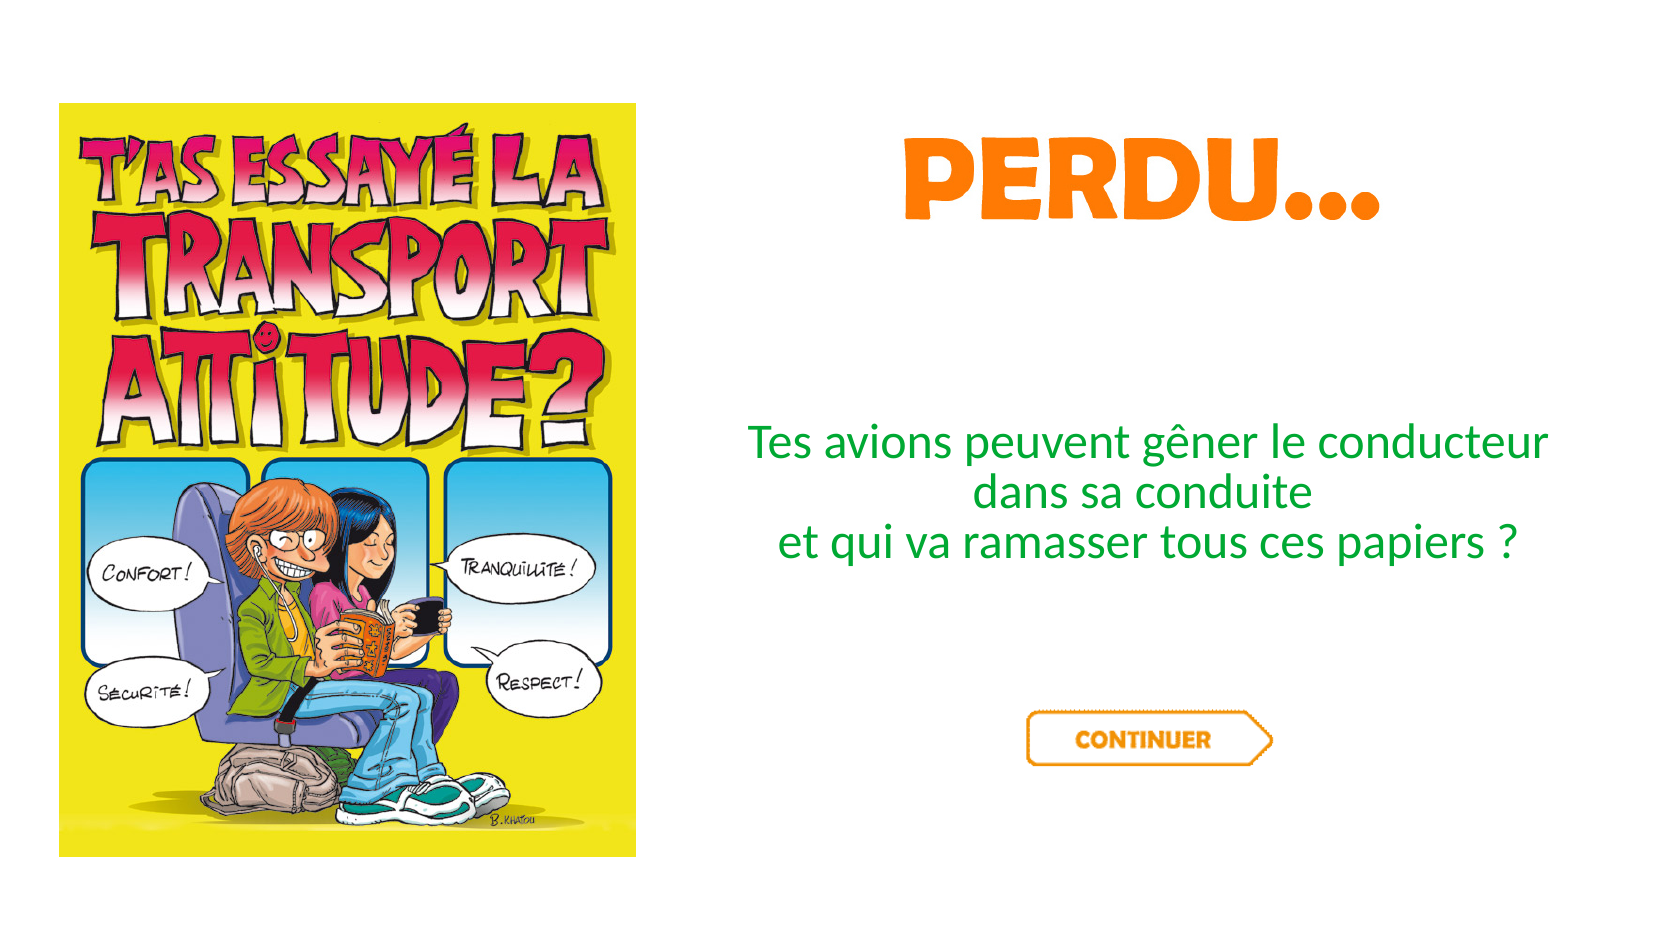

Tes avions peuvent gêner le conducteur dans sa conduite
et qui va ramasser tous ces papiers ?